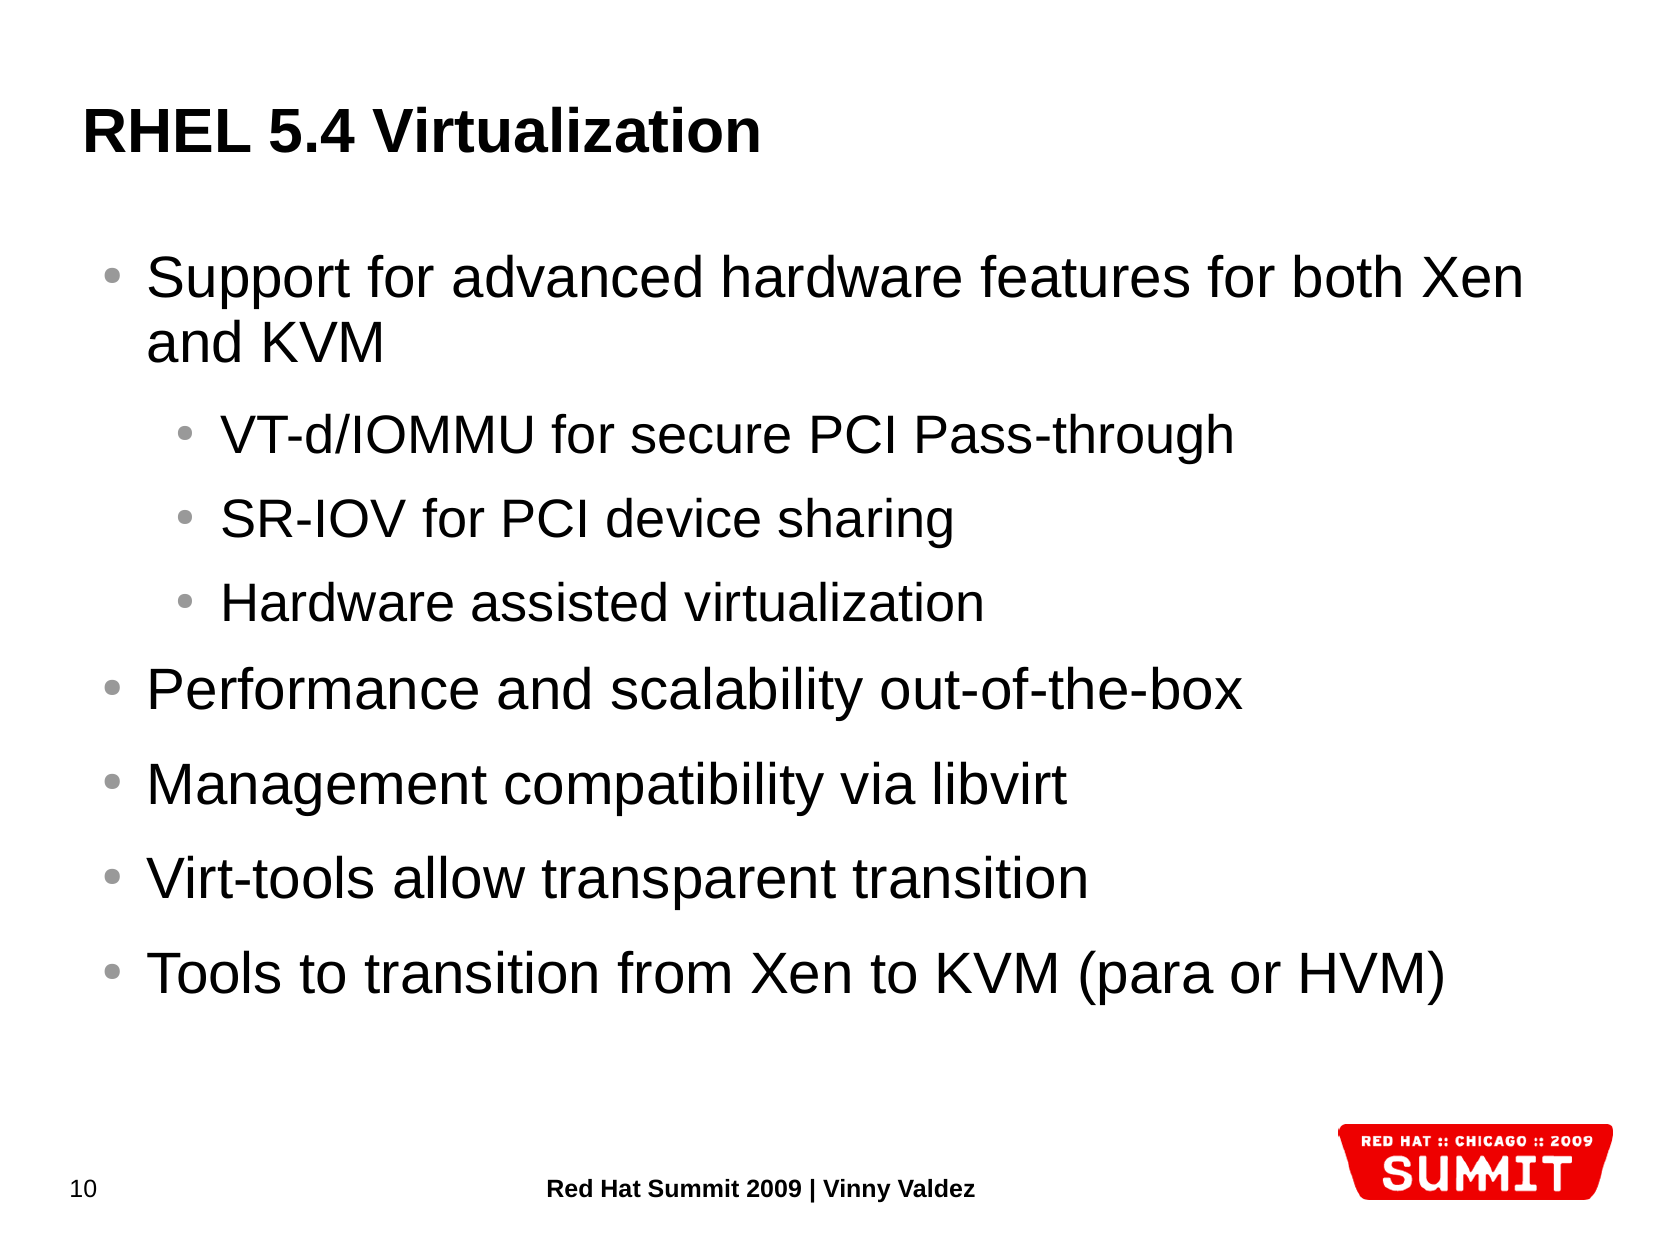

# RHEL 5.4 Virtualization
Support for advanced hardware features for both Xen and KVM
VT-d/IOMMU for secure PCI Pass-through
SR-IOV for PCI device sharing
Hardware assisted virtualization
Performance and scalability out-of-the-box
Management compatibility via libvirt
Virt-tools allow transparent transition
Tools to transition from Xen to KVM (para or HVM)